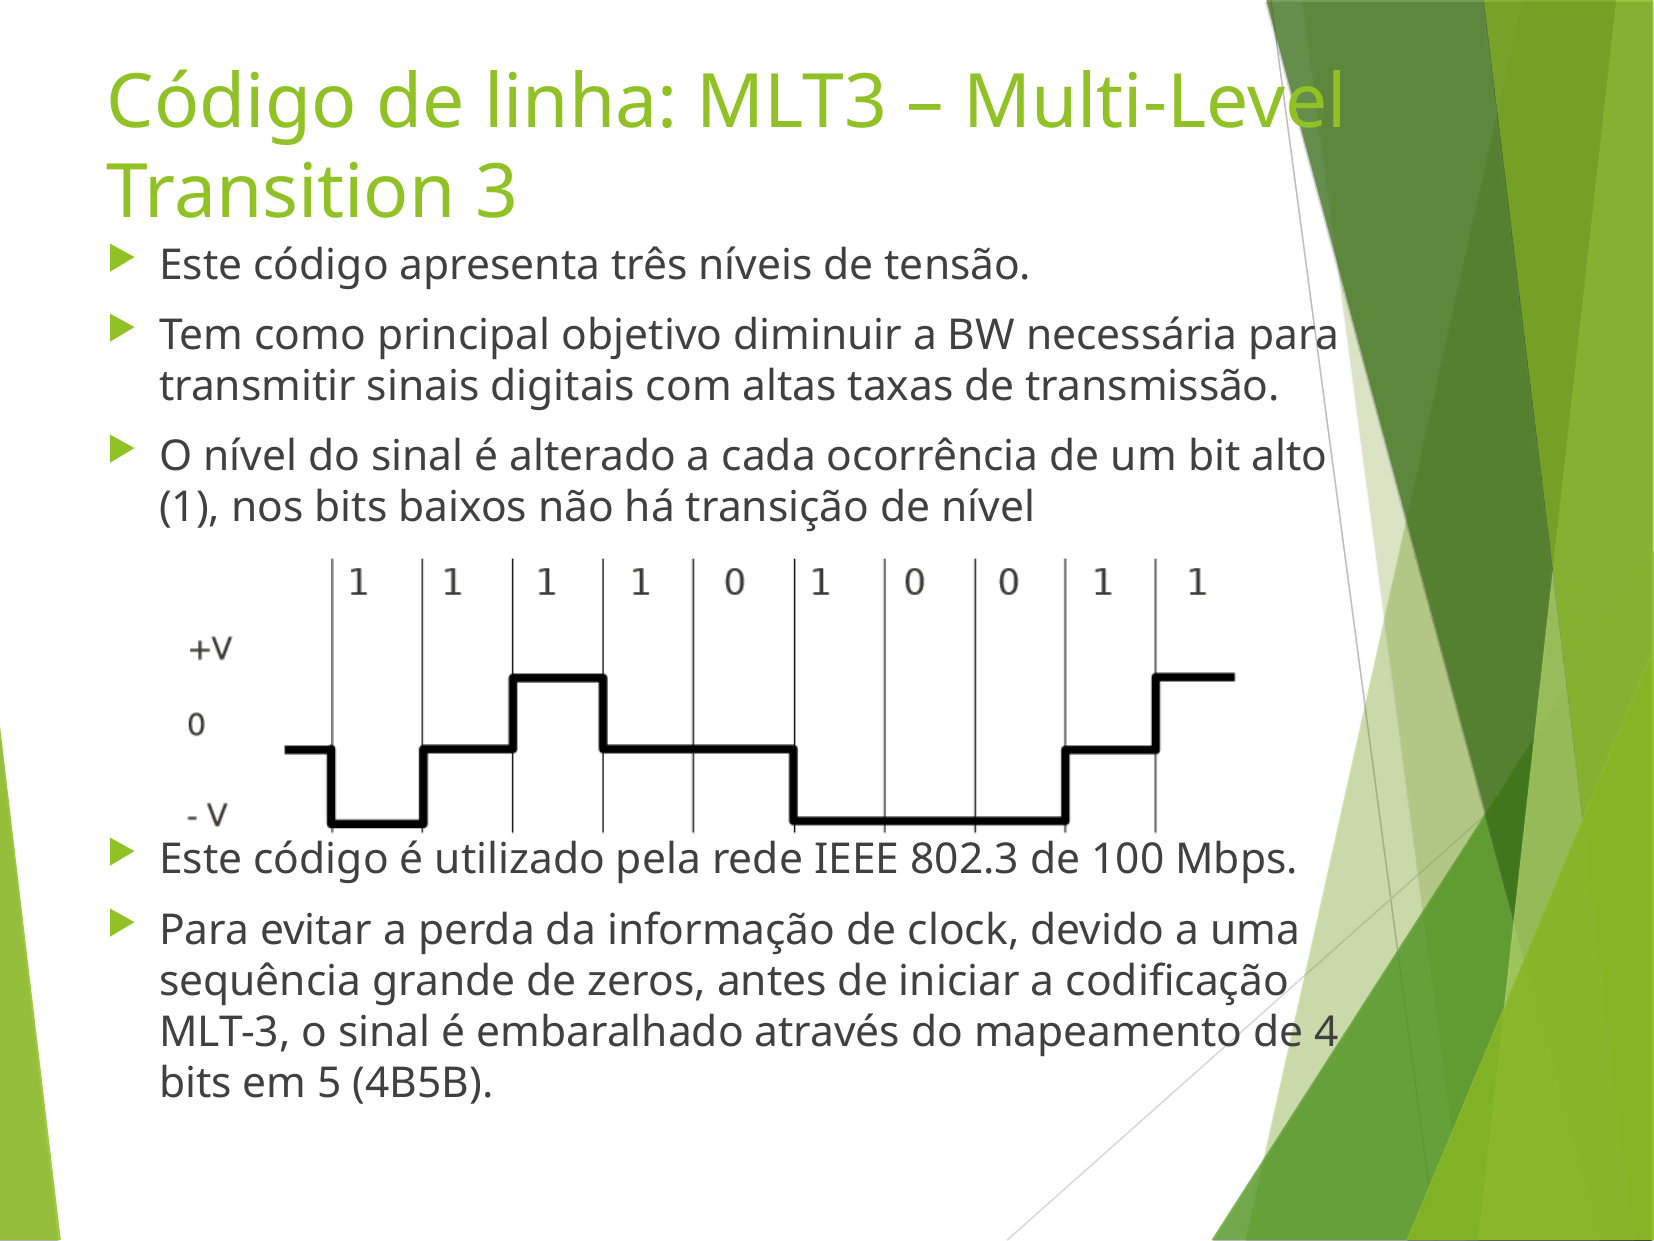

# Código de linha: MLT3 – Multi-Level Transition 3
Este código apresenta três níveis de tensão.
Tem como principal objetivo diminuir a BW necessária para transmitir sinais digitais com altas taxas de transmissão.
O nível do sinal é alterado a cada ocorrência de um bit alto (1), nos bits baixos não há transição de nível
Este código é utilizado pela rede IEEE 802.3 de 100 Mbps.
Para evitar a perda da informação de clock, devido a uma sequência grande de zeros, antes de iniciar a codificação MLT-3, o sinal é embaralhado através do mapeamento de 4 bits em 5 (4B5B).